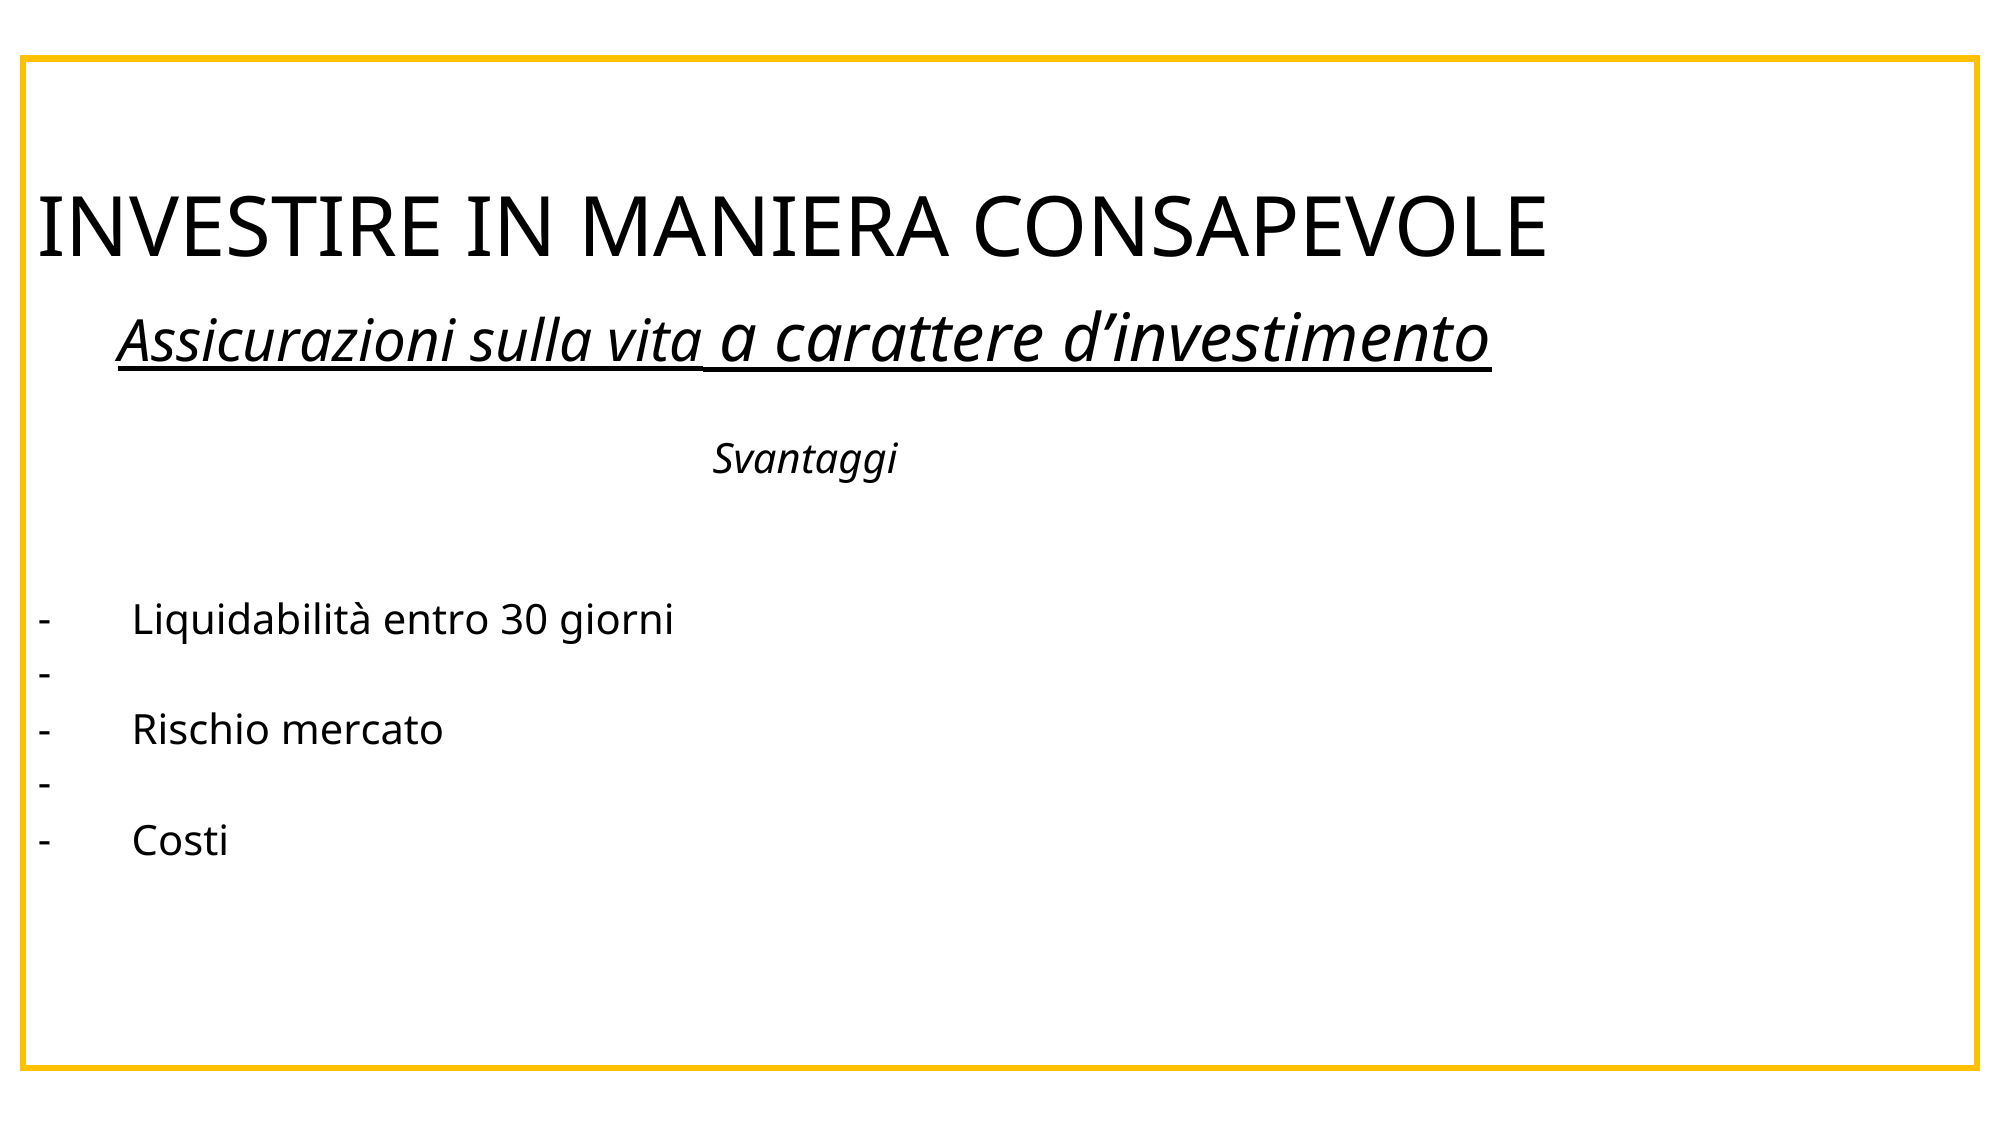

INVESTIRE IN MANIERA CONSAPEVOLE
Assicurazioni sulla vita a carattere d’investimento
Svantaggi
Liquidabilità entro 30 giorni
Rischio mercato
Costi